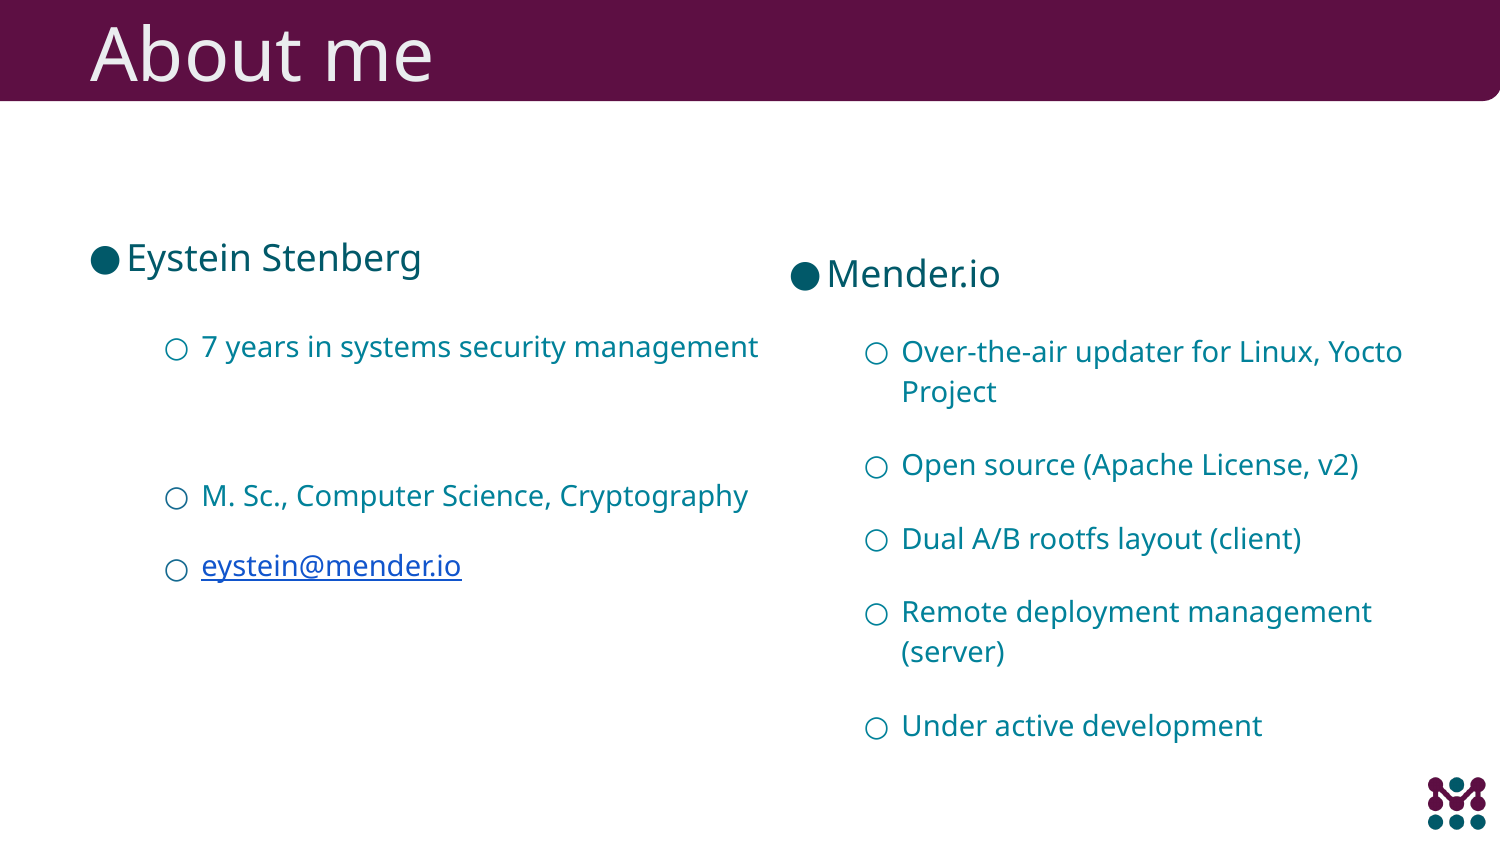

# About me
Eystein Stenberg
7 years in systems security management
M. Sc., Computer Science, Cryptography
eystein@mender.io
Mender.io
Over-the-air updater for Linux, Yocto Project
Open source (Apache License, v2)
Dual A/B rootfs layout (client)
Remote deployment management (server)
Under active development